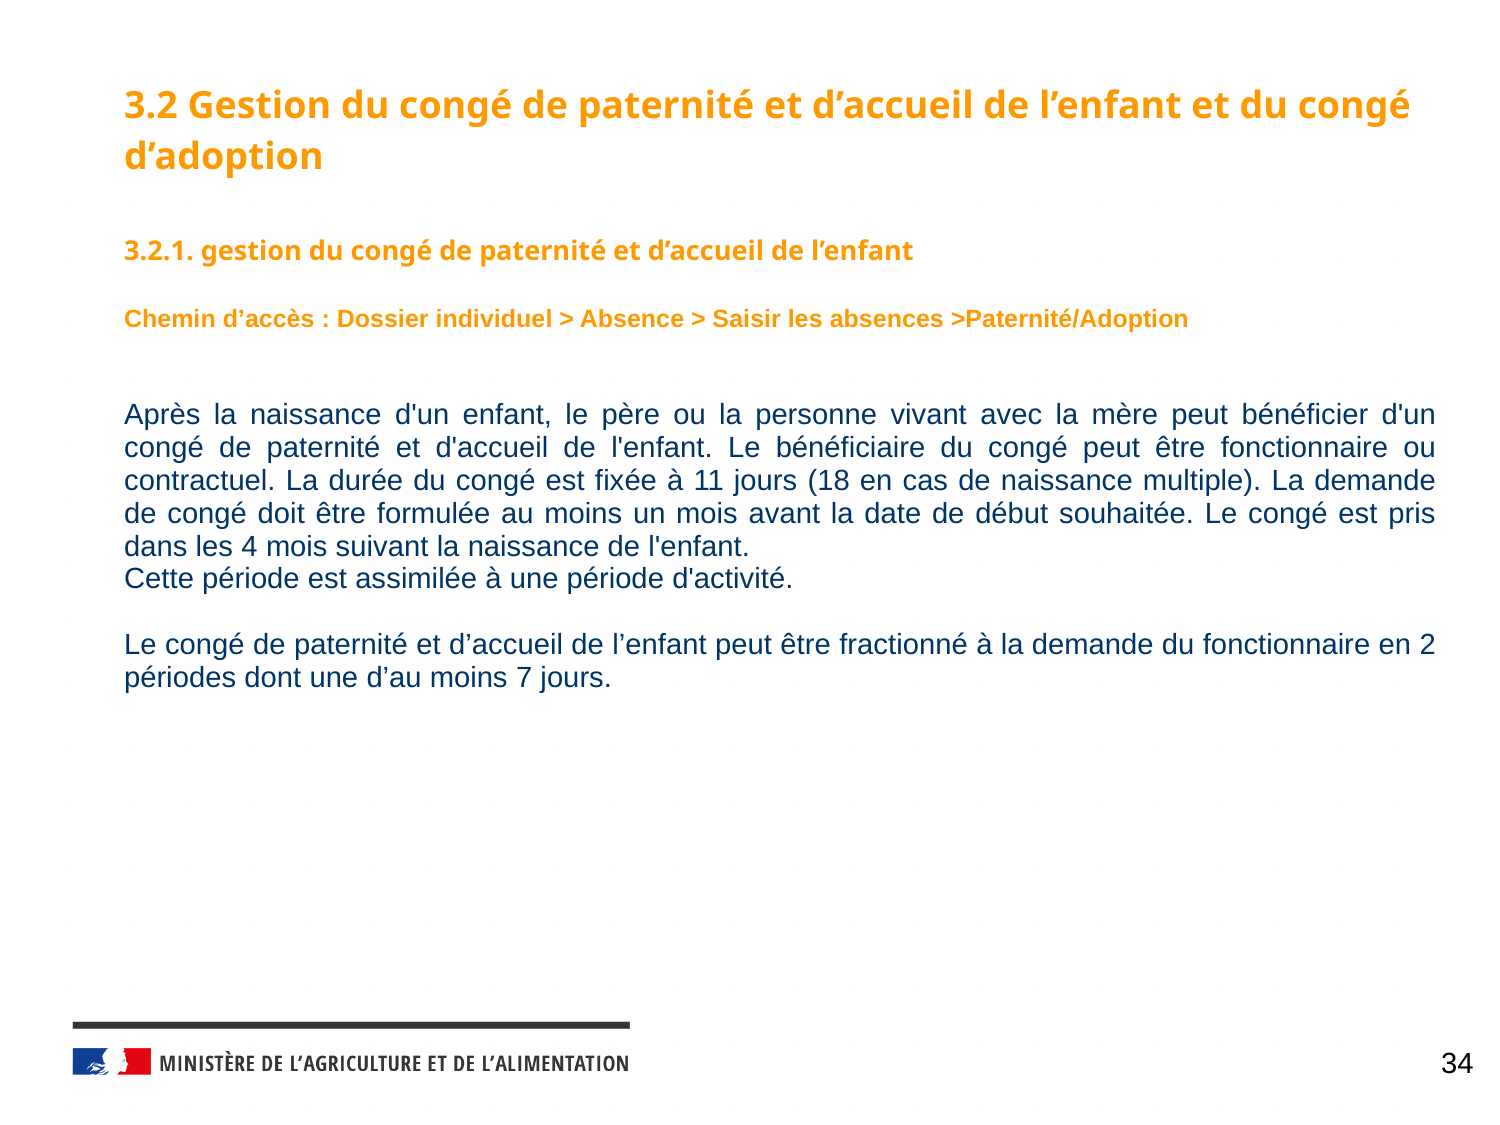

3.2 Gestion du congé de paternité et d’accueil de l’enfant et du congé d’adoption
3.2.1. gestion du congé de paternité et d’accueil de l’enfant
Chemin d’accès : Dossier individuel > Absence > Saisir les absences >Paternité/Adoption
Après la naissance d'un enfant, le père ou la personne vivant avec la mère peut bénéficier d'un congé de paternité et d'accueil de l'enfant. Le bénéficiaire du congé peut être fonctionnaire ou contractuel. La durée du congé est fixée à 11 jours (18 en cas de naissance multiple). La demande de congé doit être formulée au moins un mois avant la date de début souhaitée. Le congé est pris dans les 4 mois suivant la naissance de l'enfant.
Cette période est assimilée à une période d'activité.
Le congé de paternité et d’accueil de l’enfant peut être fractionné à la demande du fonctionnaire en 2 périodes dont une d’au moins 7 jours.